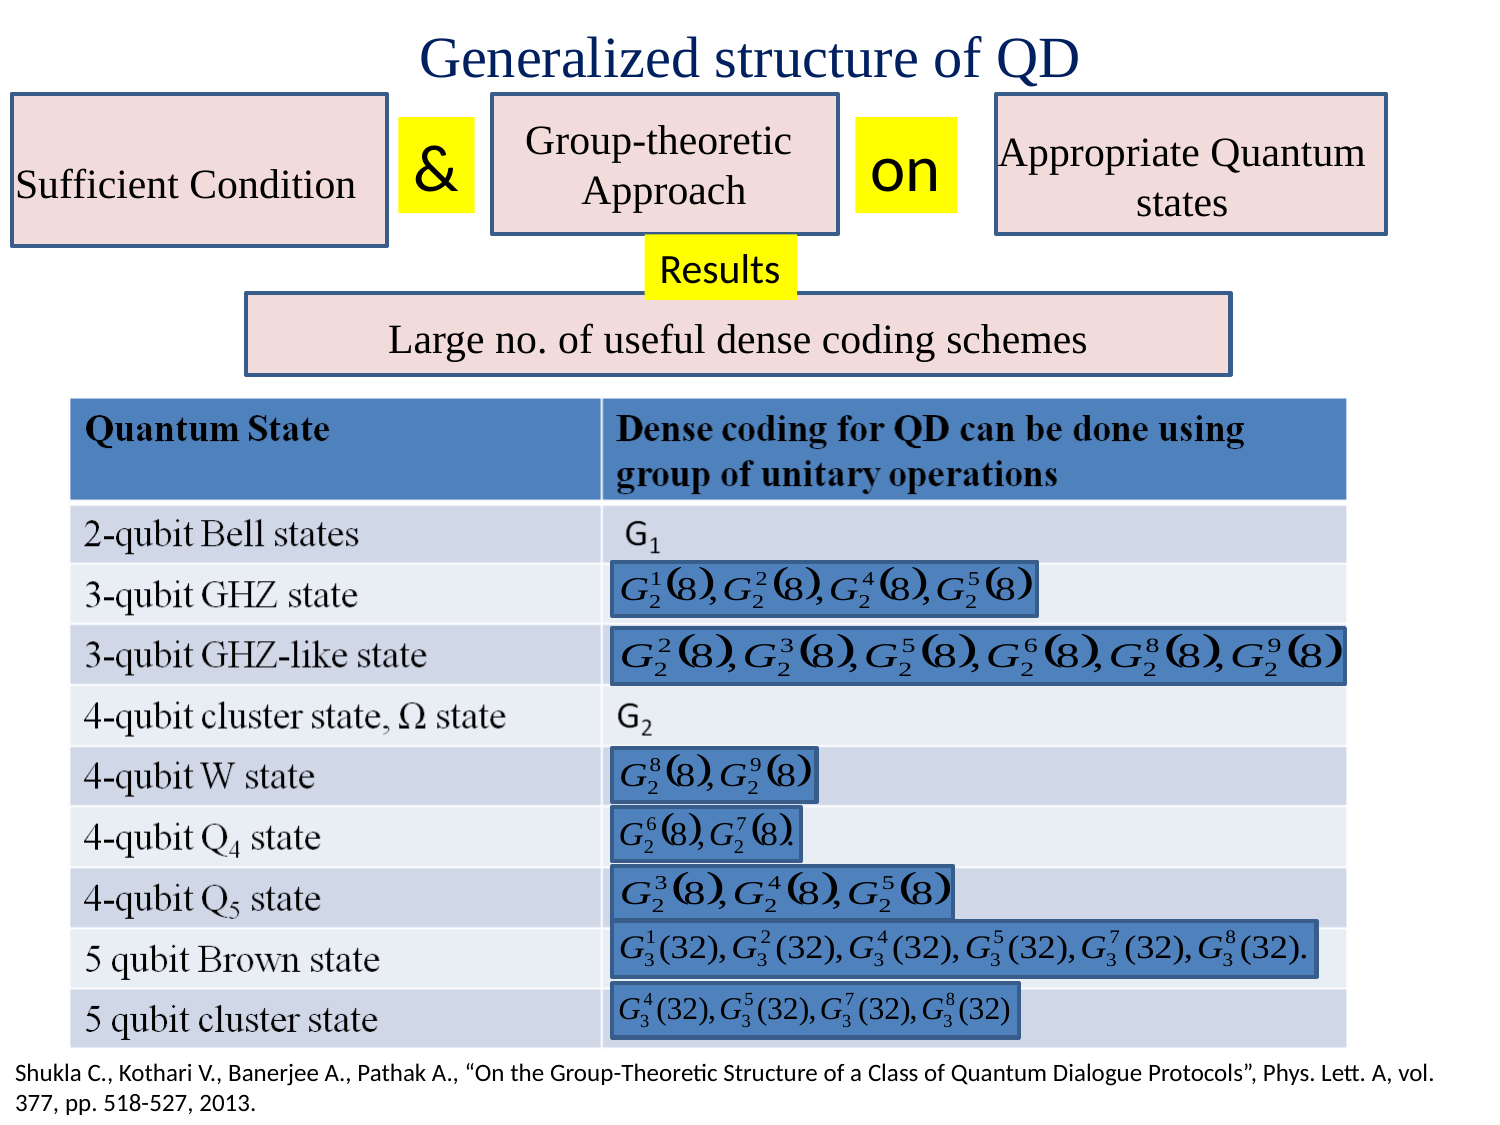

# Generalized structure of QD
Group-theoretic
Approach
&
on
Appropriate Quantum states
Sufficient Condition
Results
Large no. of useful dense coding schemes
Shukla C., Kothari V., Banerjee A., Pathak A., “On the Group-Theoretic Structure of a Class of Quantum Dialogue Protocols”, Phys. Lett. A, vol. 377, pp. 518-527, 2013.